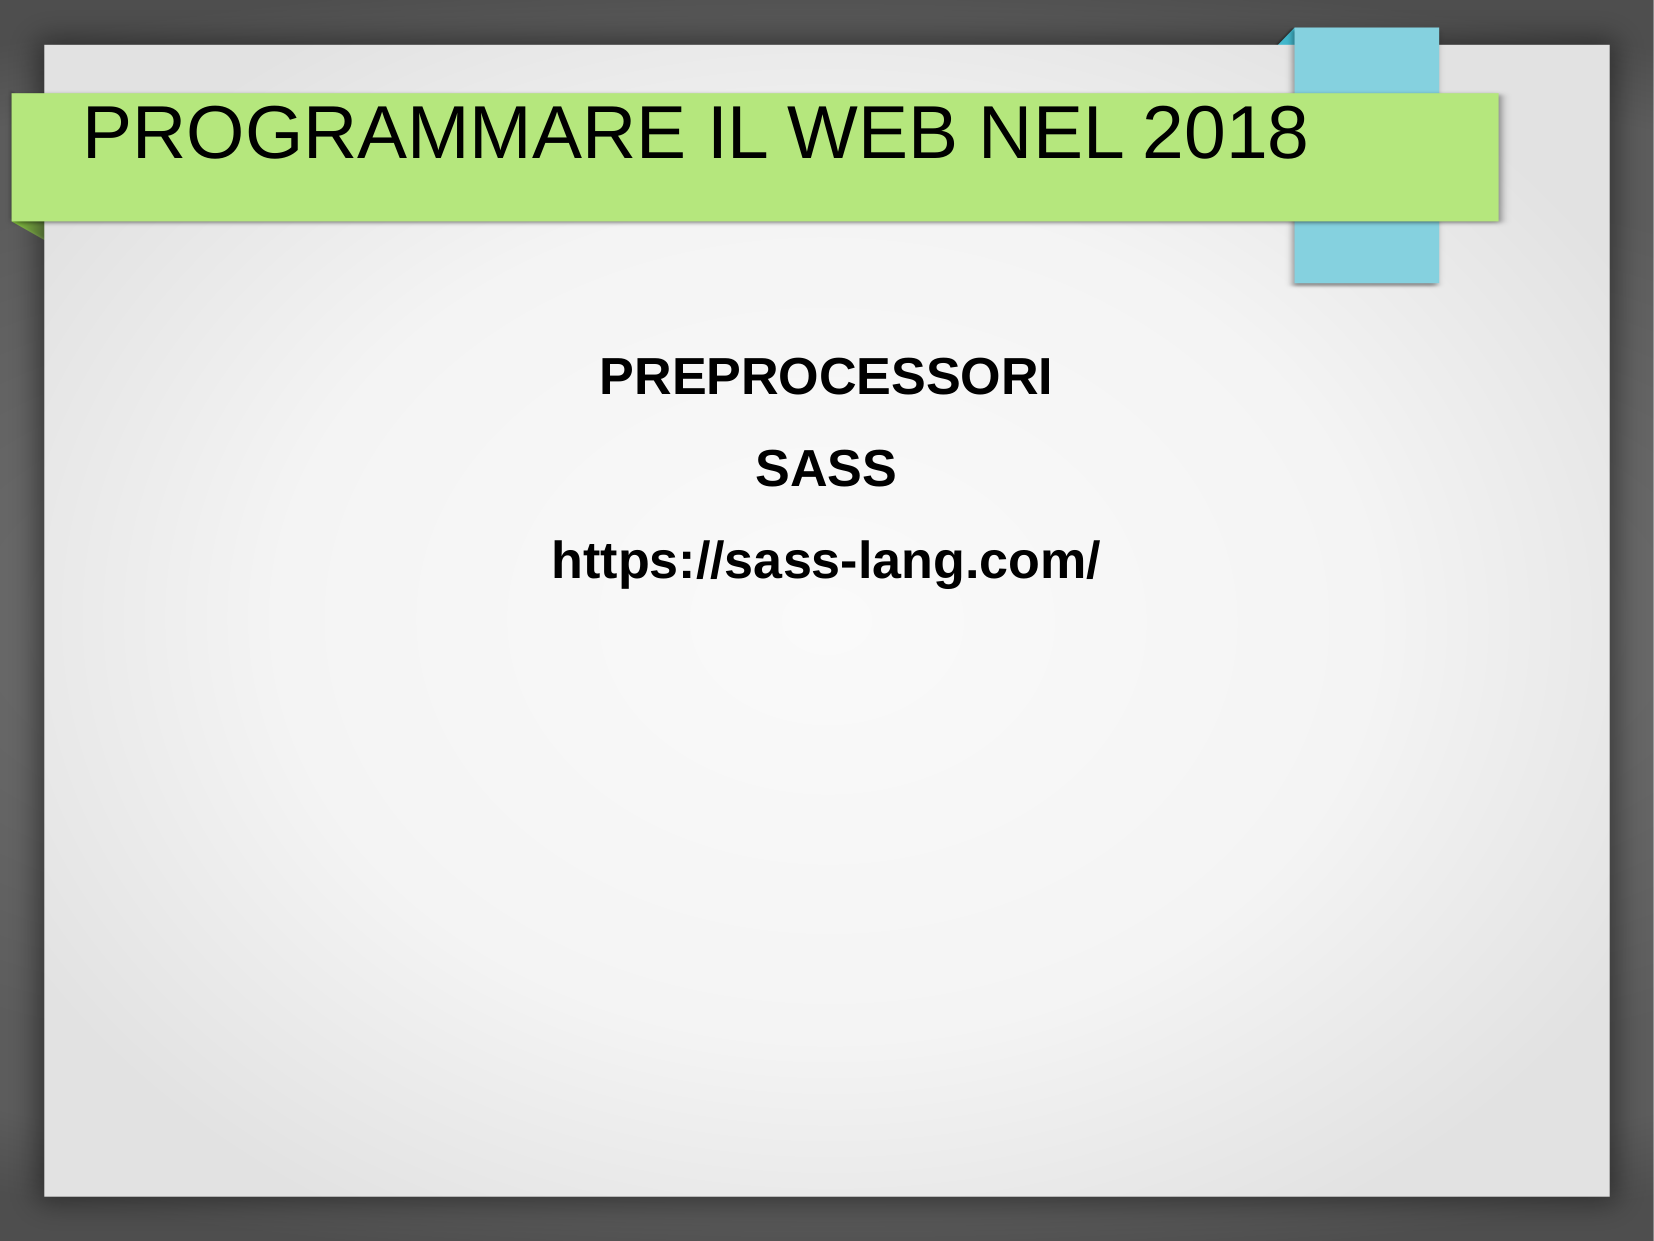

# PROGRAMMARE IL WEB NEL 2018
PREPROCESSORI
SASS
https://sass-lang.com/